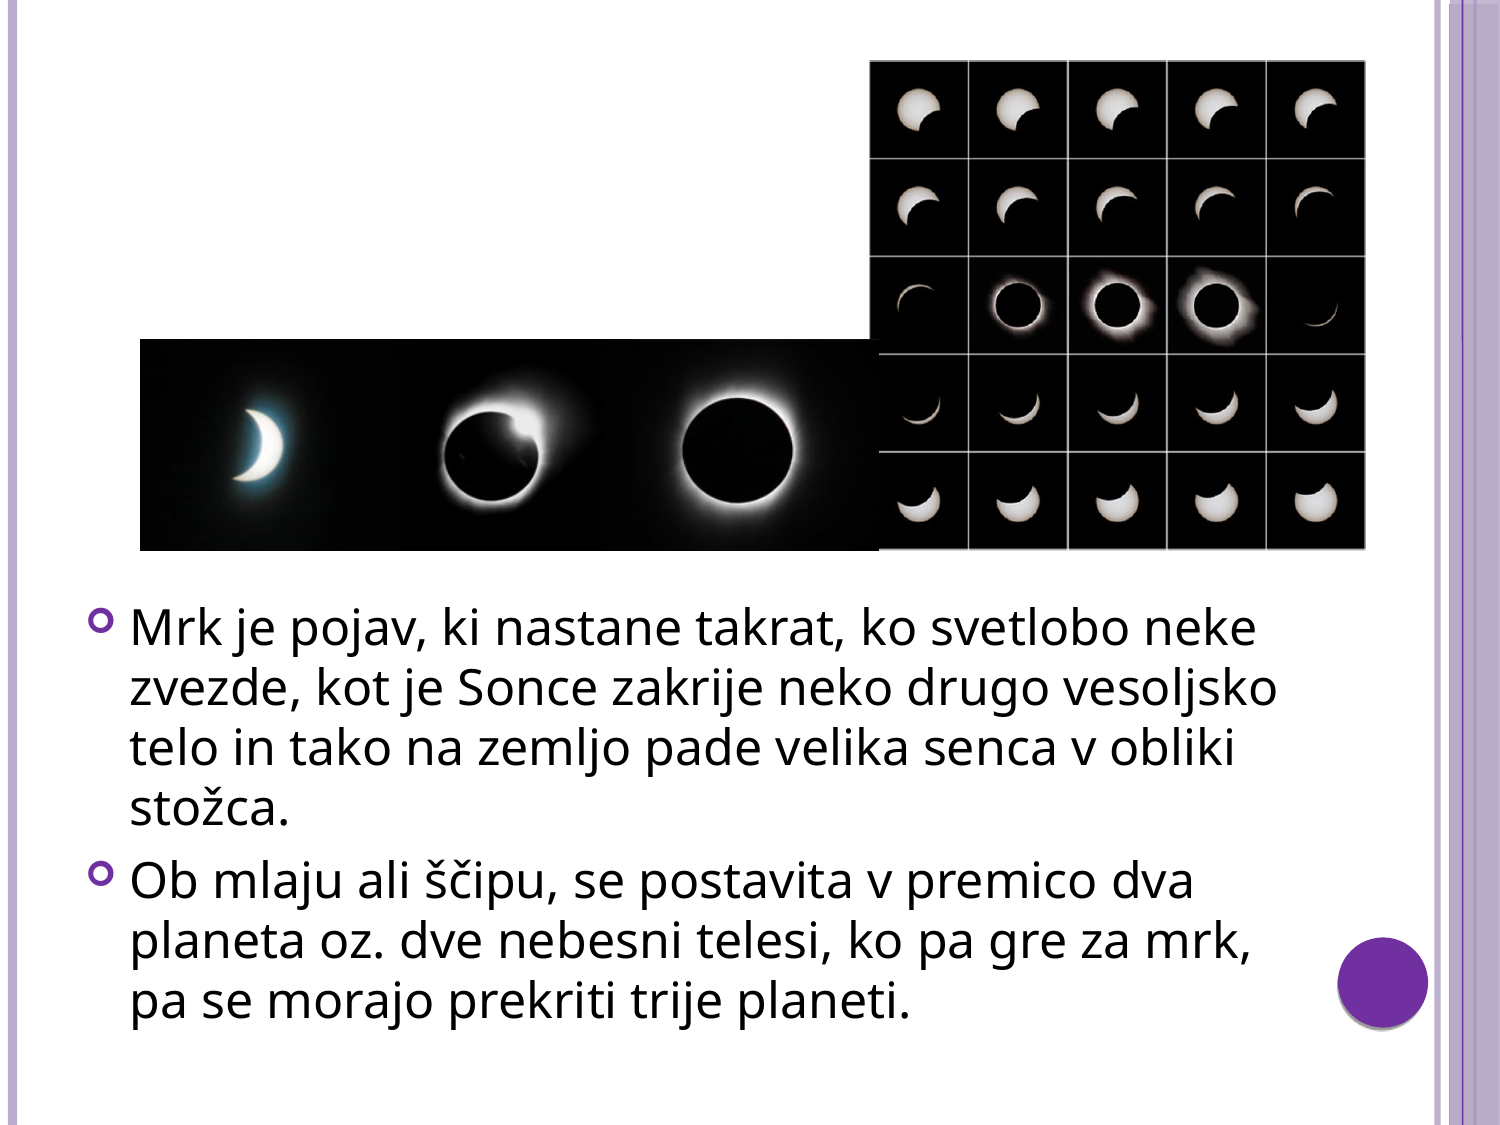

# MRK
Mrk je pojav, ki nastane takrat, ko svetlobo neke zvezde, kot je Sonce zakrije neko drugo vesoljsko telo in tako na zemljo pade velika senca v obliki stožca.
Ob mlaju ali ščipu, se postavita v premico dva planeta oz. dve nebesni telesi, ko pa gre za mrk, pa se morajo prekriti trije planeti.